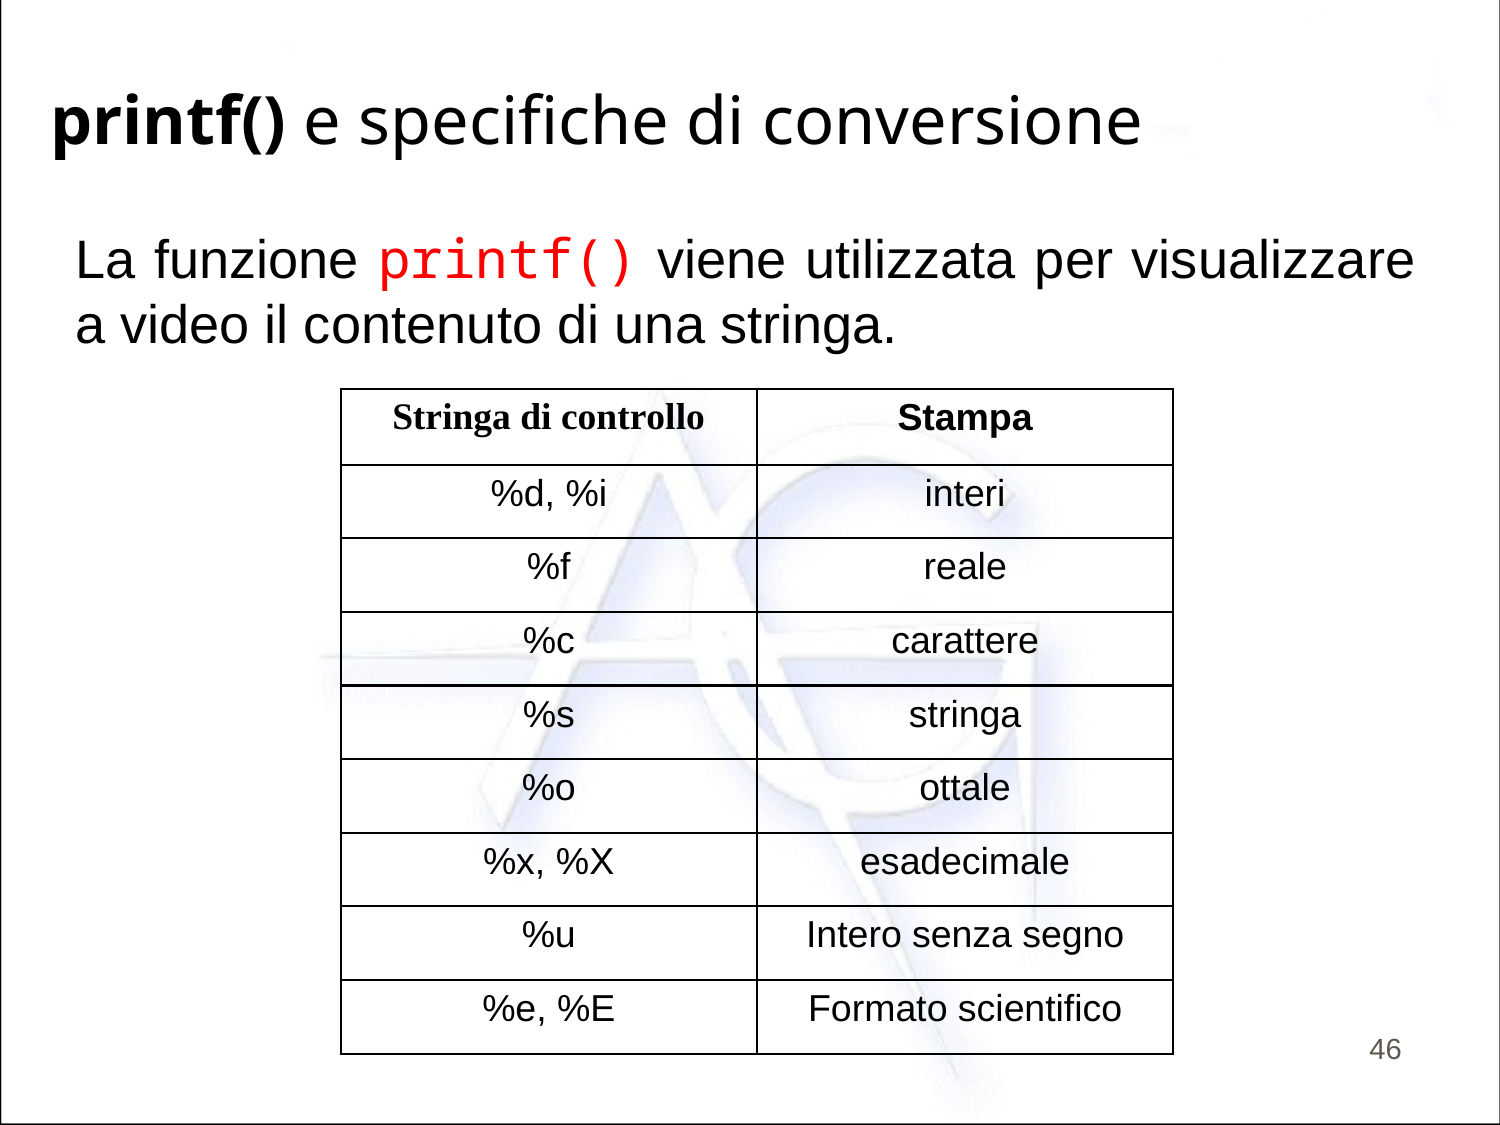

# printf() e specifiche di conversione
La funzione printf() viene utilizzata per visualizzare a video il contenuto di una stringa.
| Stringa di controllo | Stampa |
| --- | --- |
| %d, %i | interi |
| %f | reale |
| %c | carattere |
| %s | stringa |
| %o | ottale |
| %x, %X | esadecimale |
| %u | Intero senza segno |
| %e, %E | Formato scientifico |
46